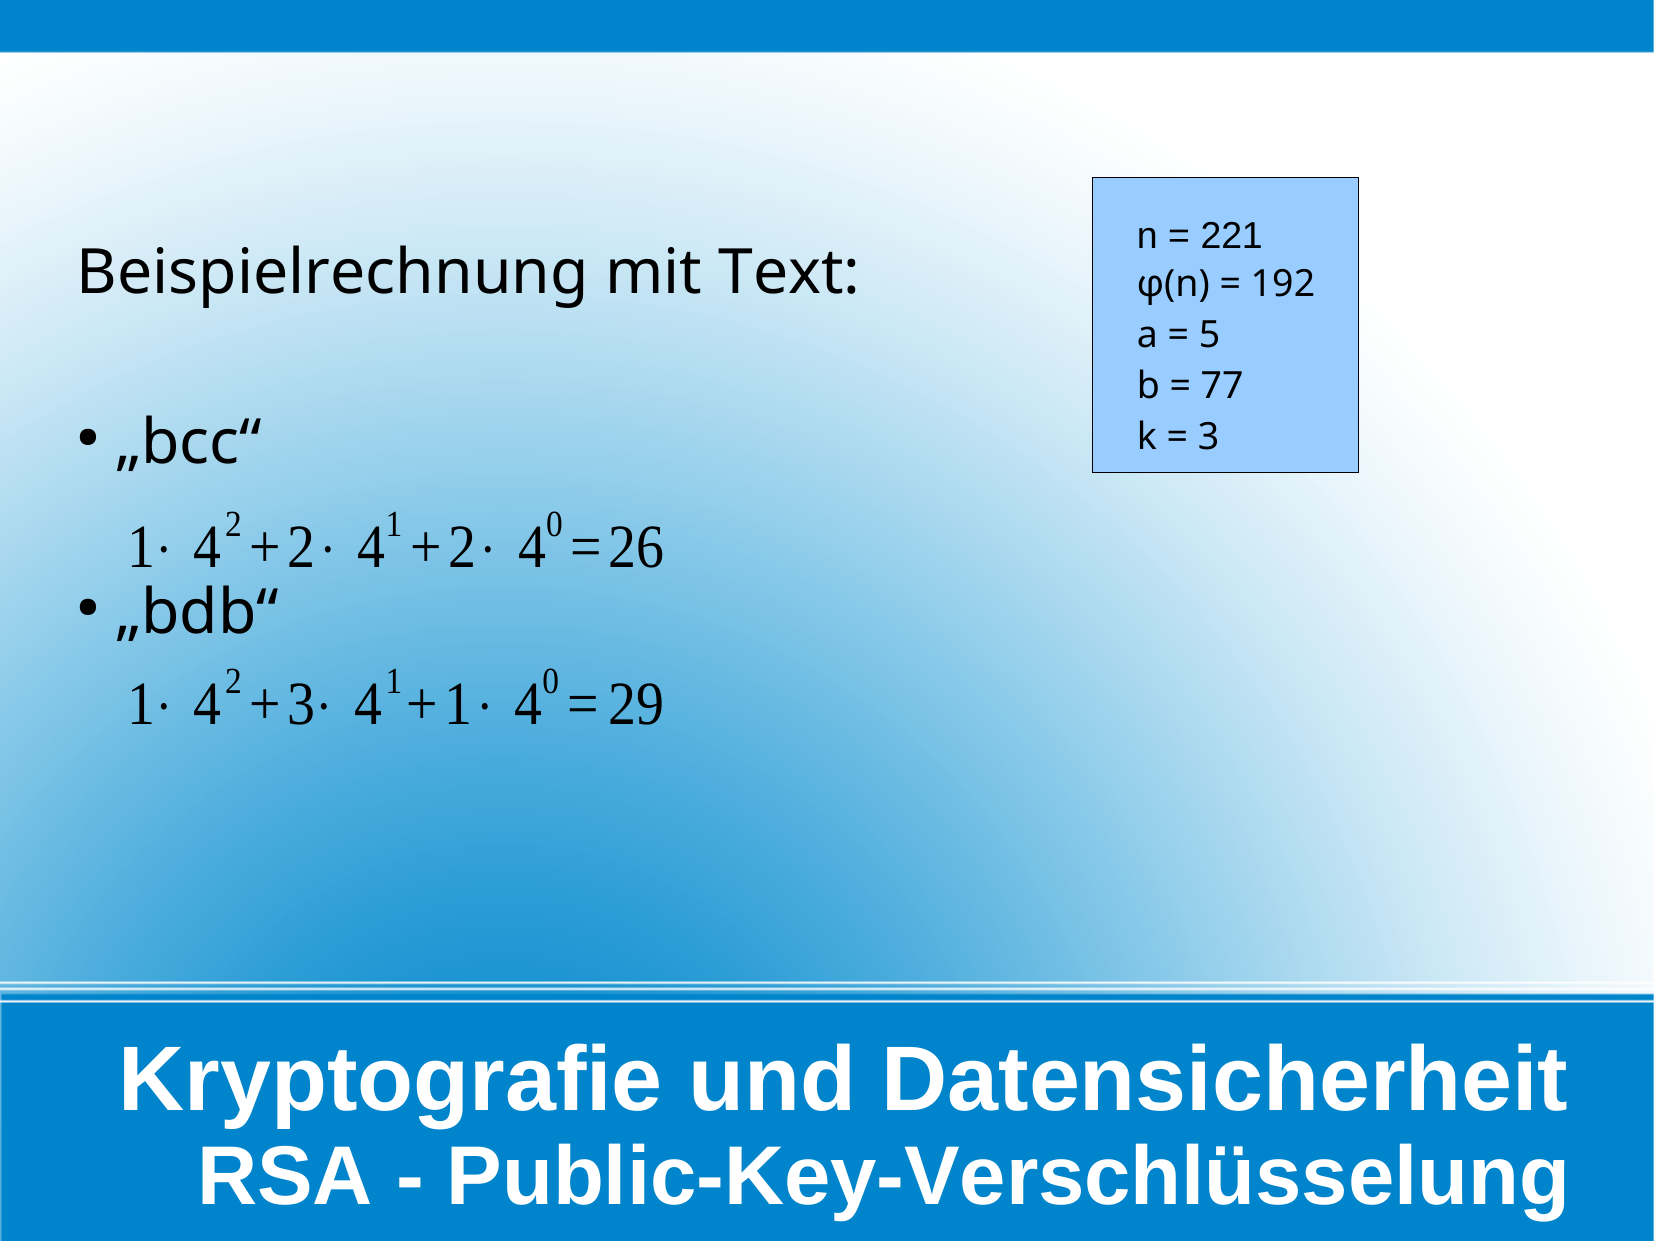

Beispielrechnung mit Text:
 „bcc“
 „bdb“
n = 221
φ(n) = 192
a = 5
b = 77
k = 3
# Kryptografie und Datensicherheit RSA - Public-Key-Verschlüsselung